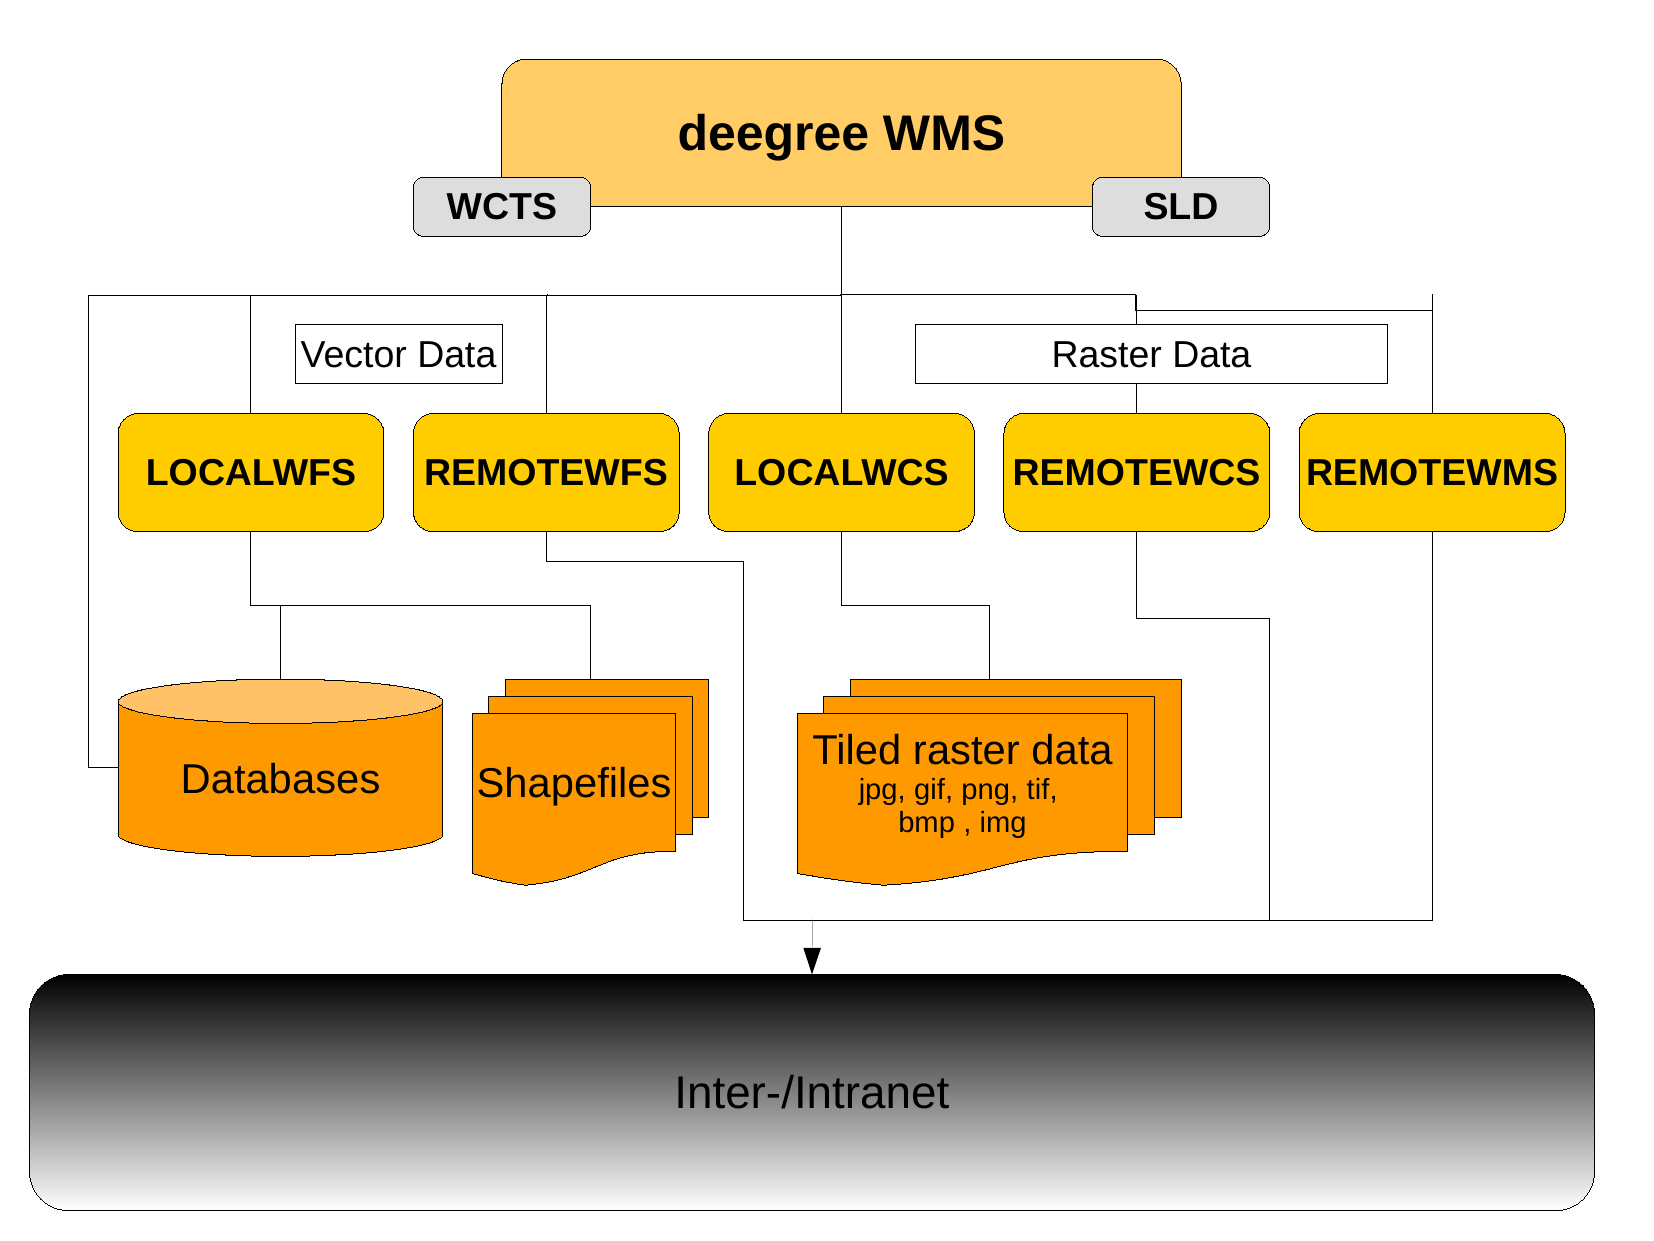

deegree WMS
WCTS
SLD
Vector Data
Raster Data
LOCALWFS
REMOTEWFS
LOCALWCS
REMOTEWCS
REMOTEWMS
Databases
Shapefiles
Tiled raster data
jpg, gif, png, tif,
bmp , img
Inter-/Intranet